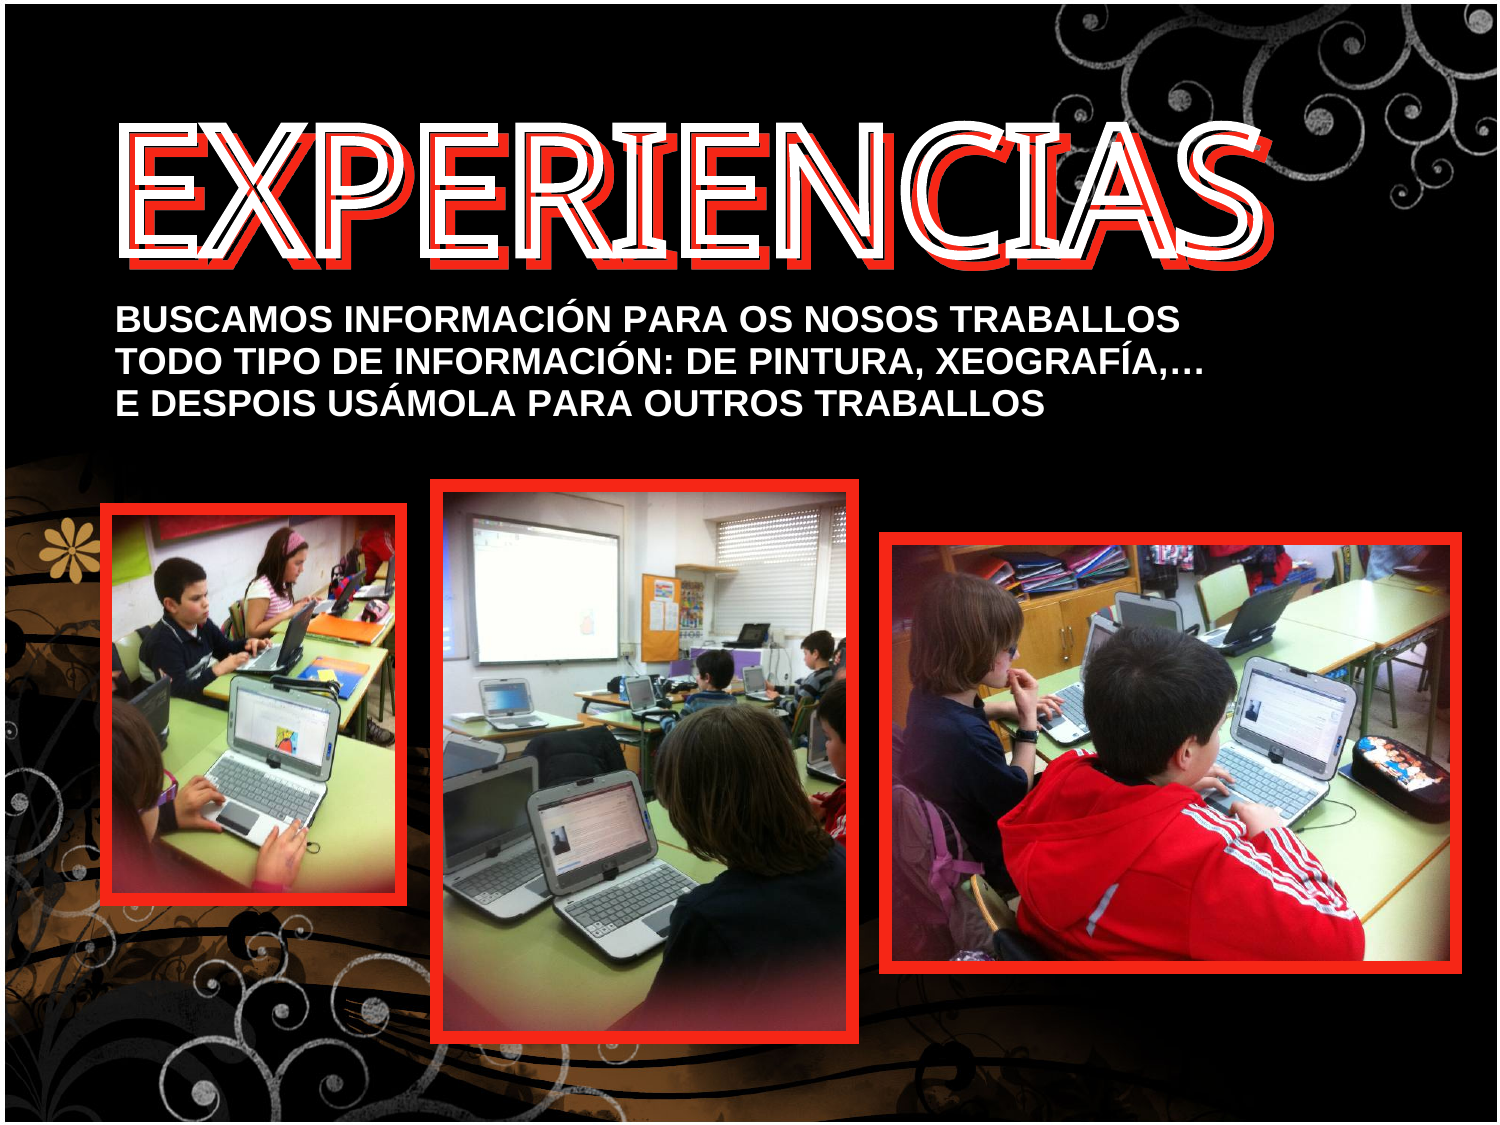

EXPERIENCIAS
BUSCAMOS INFORMACIÓN PARA OS NOSOS TRABALLOS
TODO TIPO DE INFORMACIÓN: DE PINTURA, XEOGRAFÍA,…
E DESPOIS USÁMOLA PARA OUTROS TRABALLOS